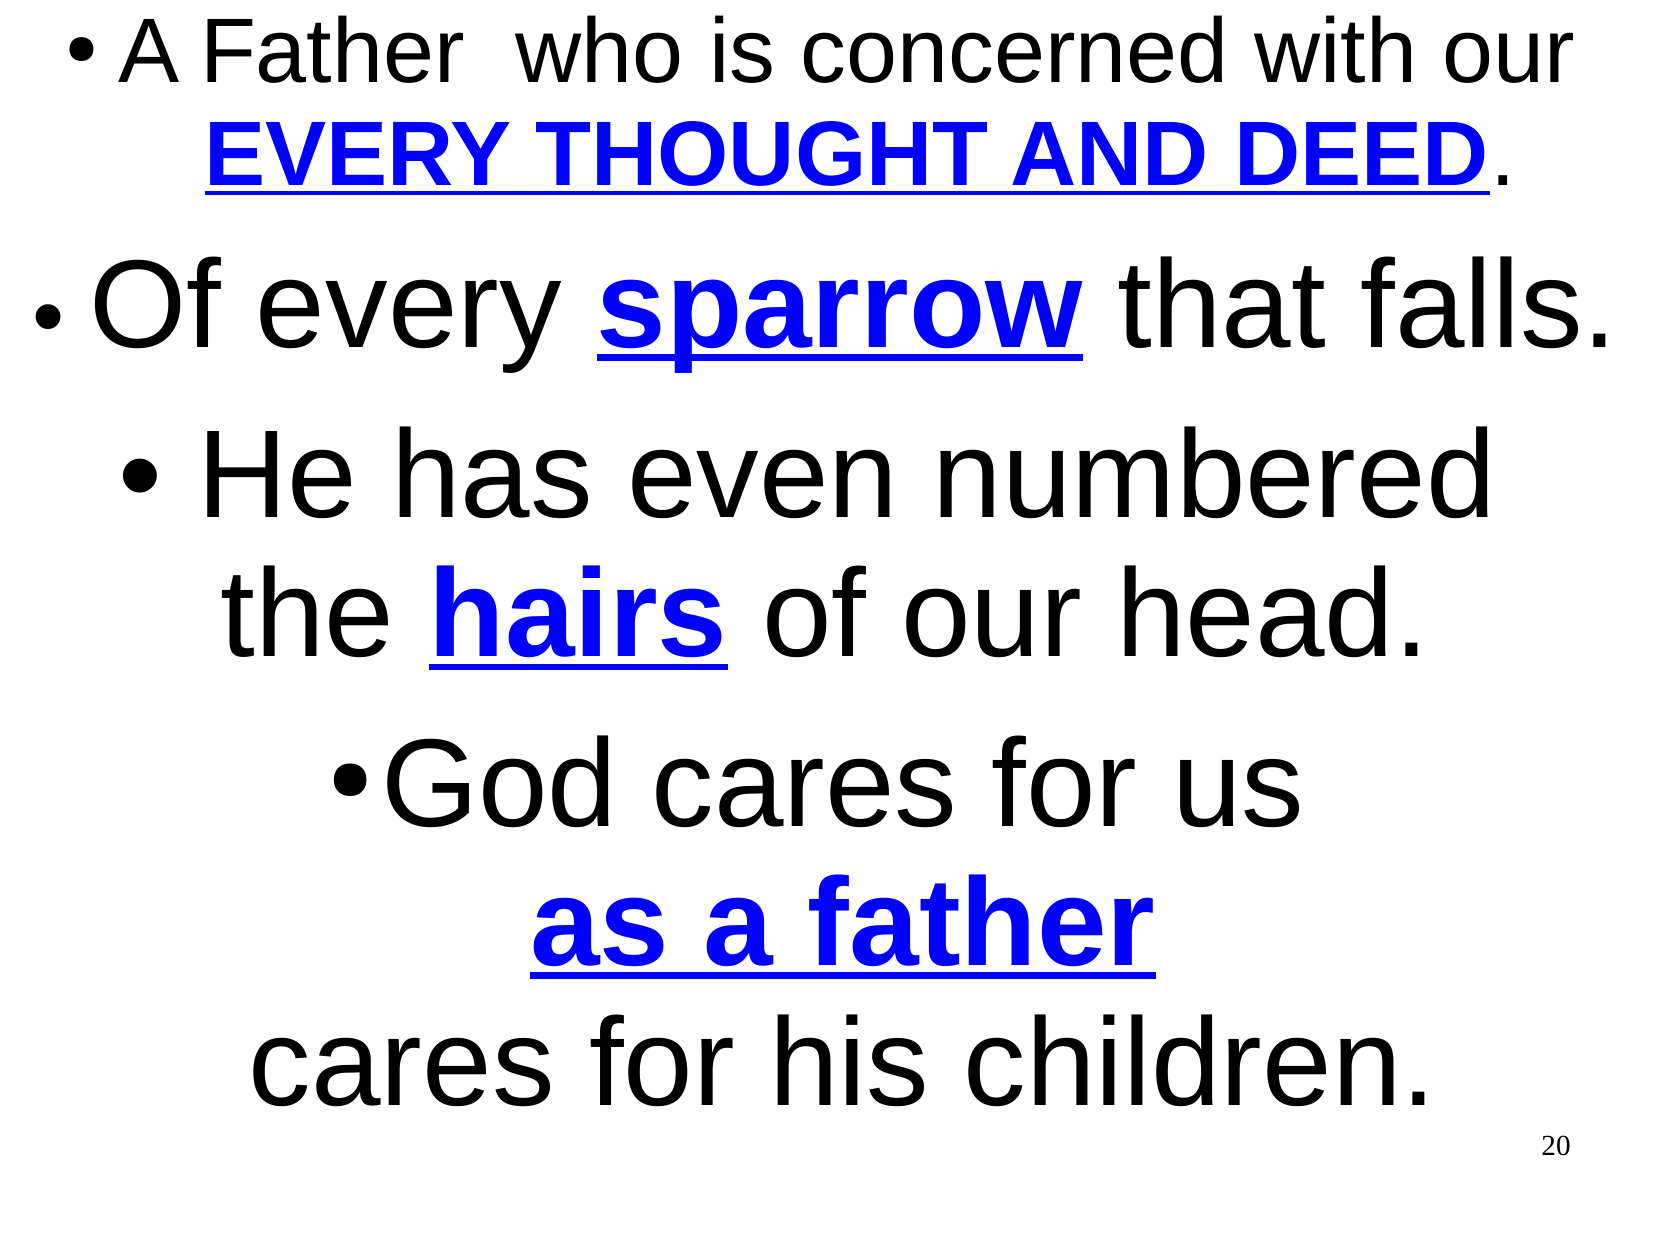

# A Father  who is concerned with our  EVERY THOUGHT AND DEED.
• Of every sparrow that falls.
• He has even numbered
the hairs of our head.
God cares for us
as a father
cares for his children.
20